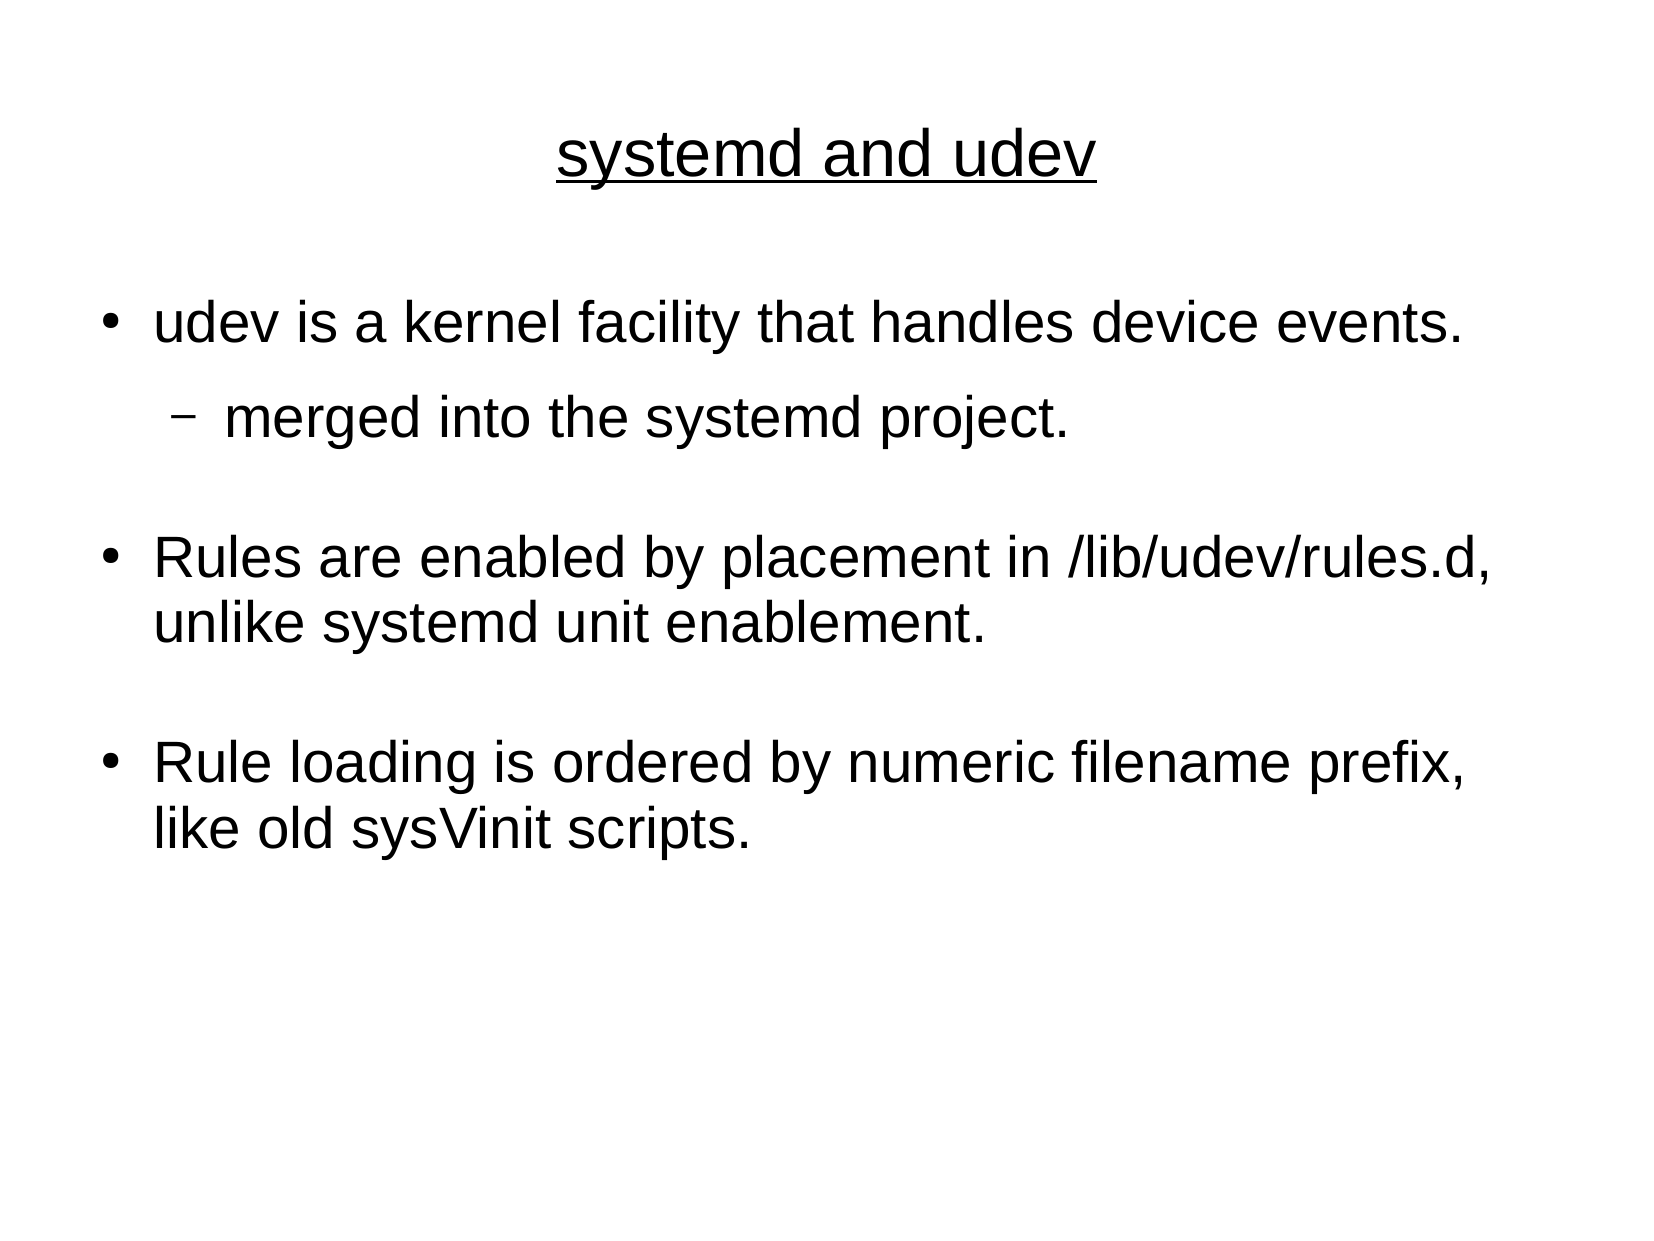

# systemd and udev
udev is a kernel facility that handles device events.
merged into the systemd project.
Rules are enabled by placement in /lib/udev/rules.d, unlike systemd unit enablement.
Rule loading is ordered by numeric filename prefix, like old sysVinit scripts.